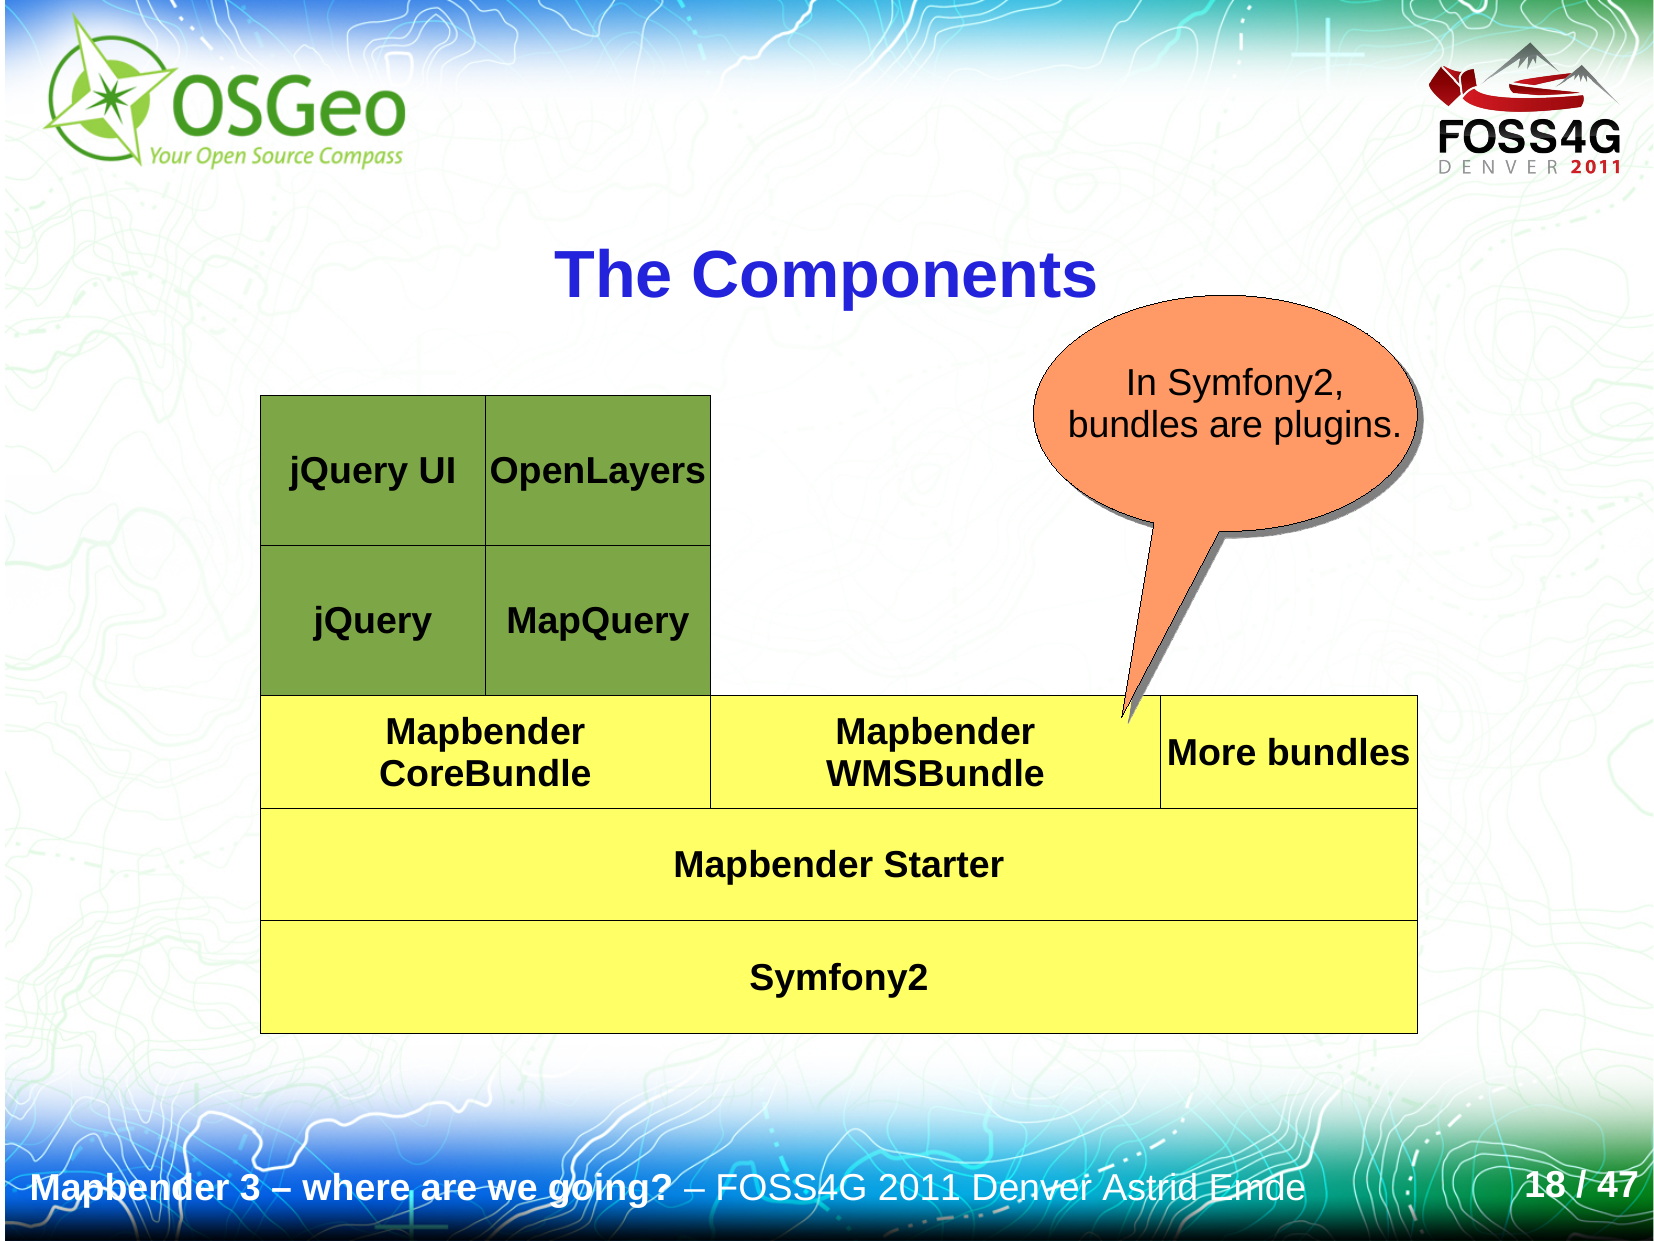

# The Components
In Symfony2,
bundles are plugins.
jQuery UI
OpenLayers
jQuery
MapQuery
Mapbender
CoreBundle
Mapbender
WMSBundle
More bundles
Mapbender Starter
Symfony2